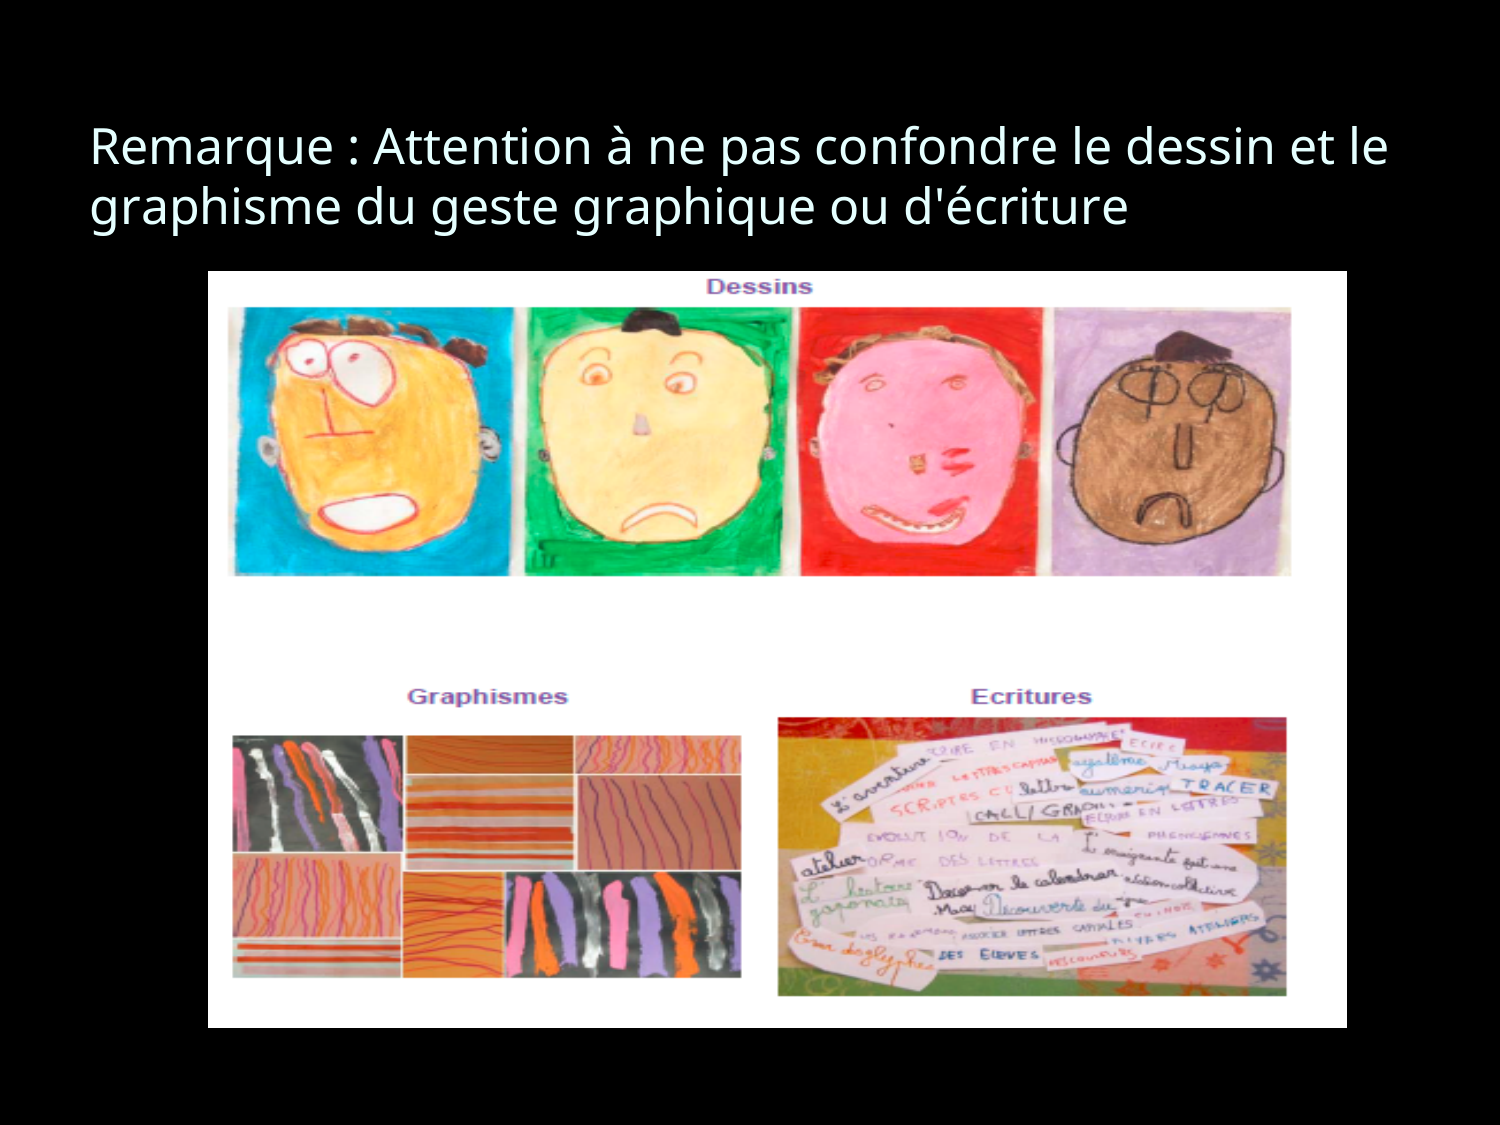

# Remarque : Attention à ne pas confondre le dessin et le graphisme du geste graphique ou d'écriture